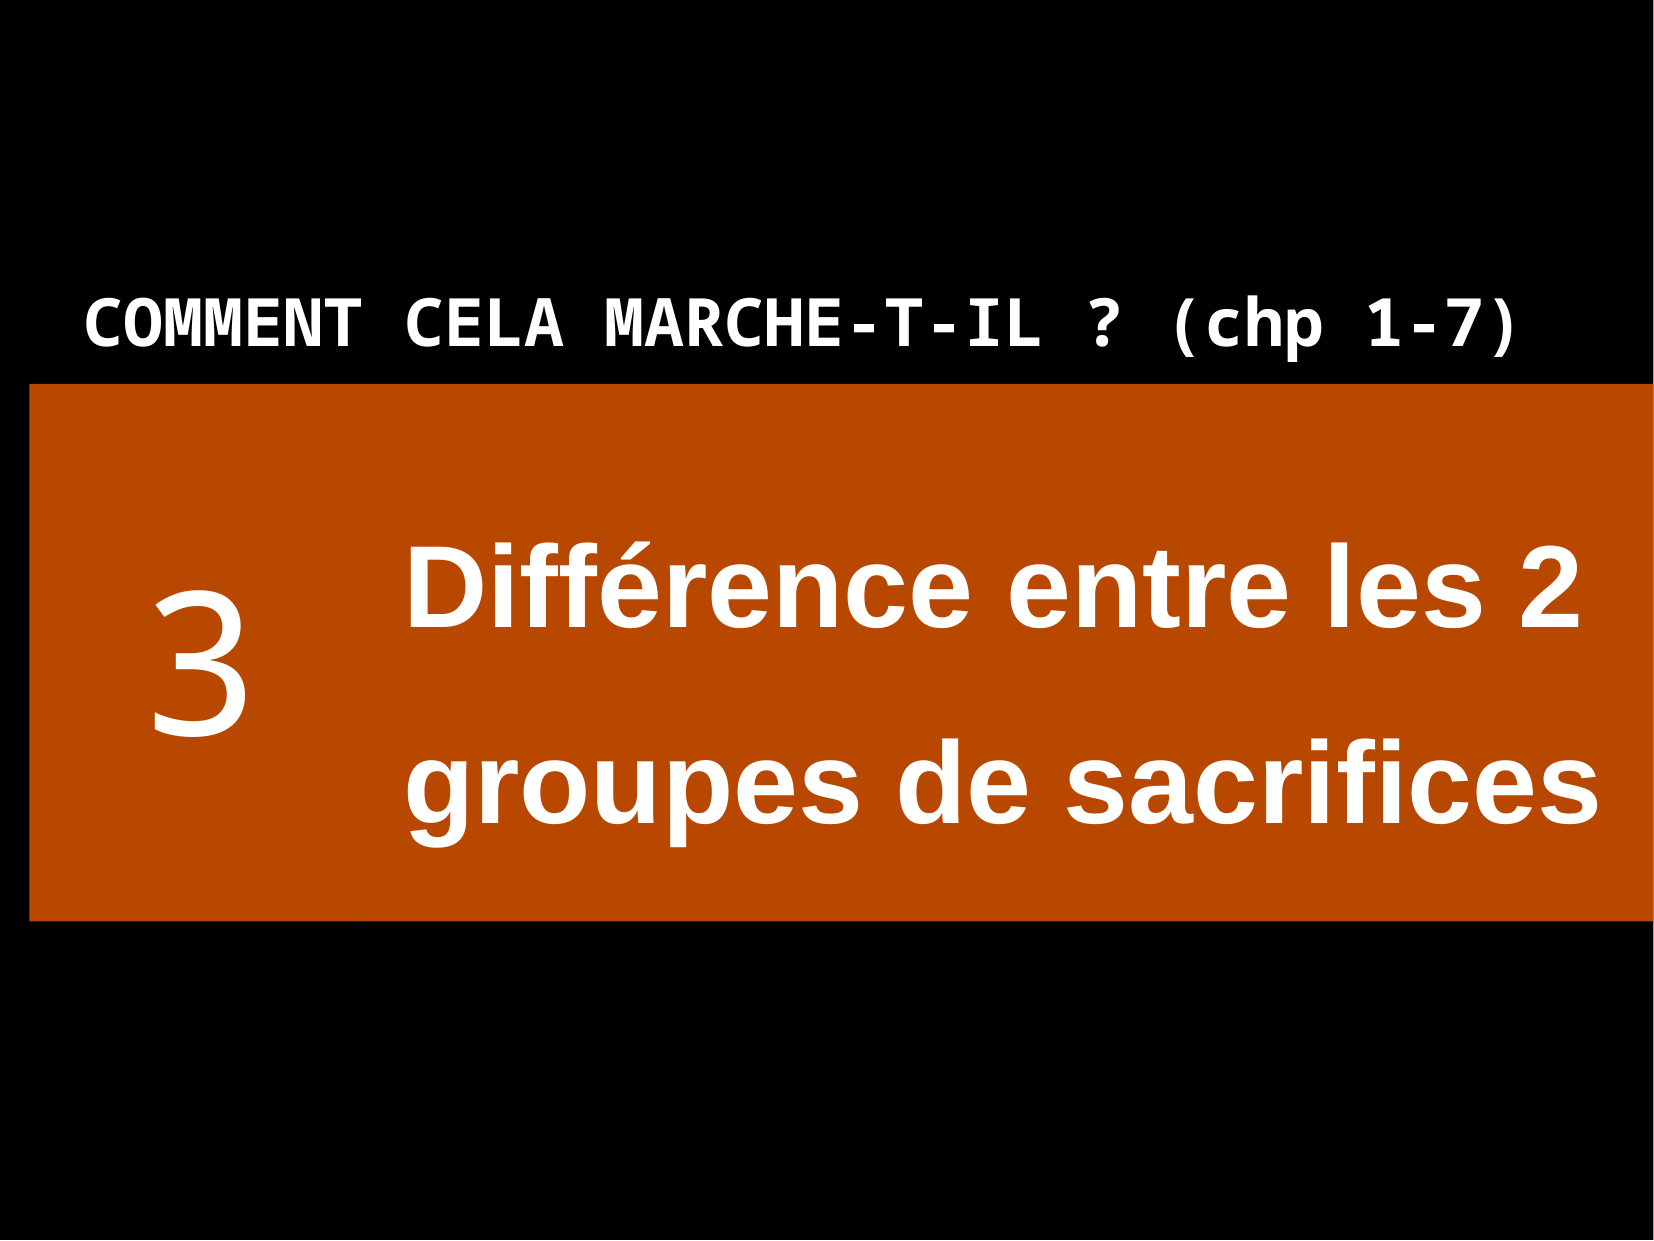

COMMENT CELA MARCHE-T-IL ? (chp 1-7)
Différence entre les 2 groupes de sacrifices
3